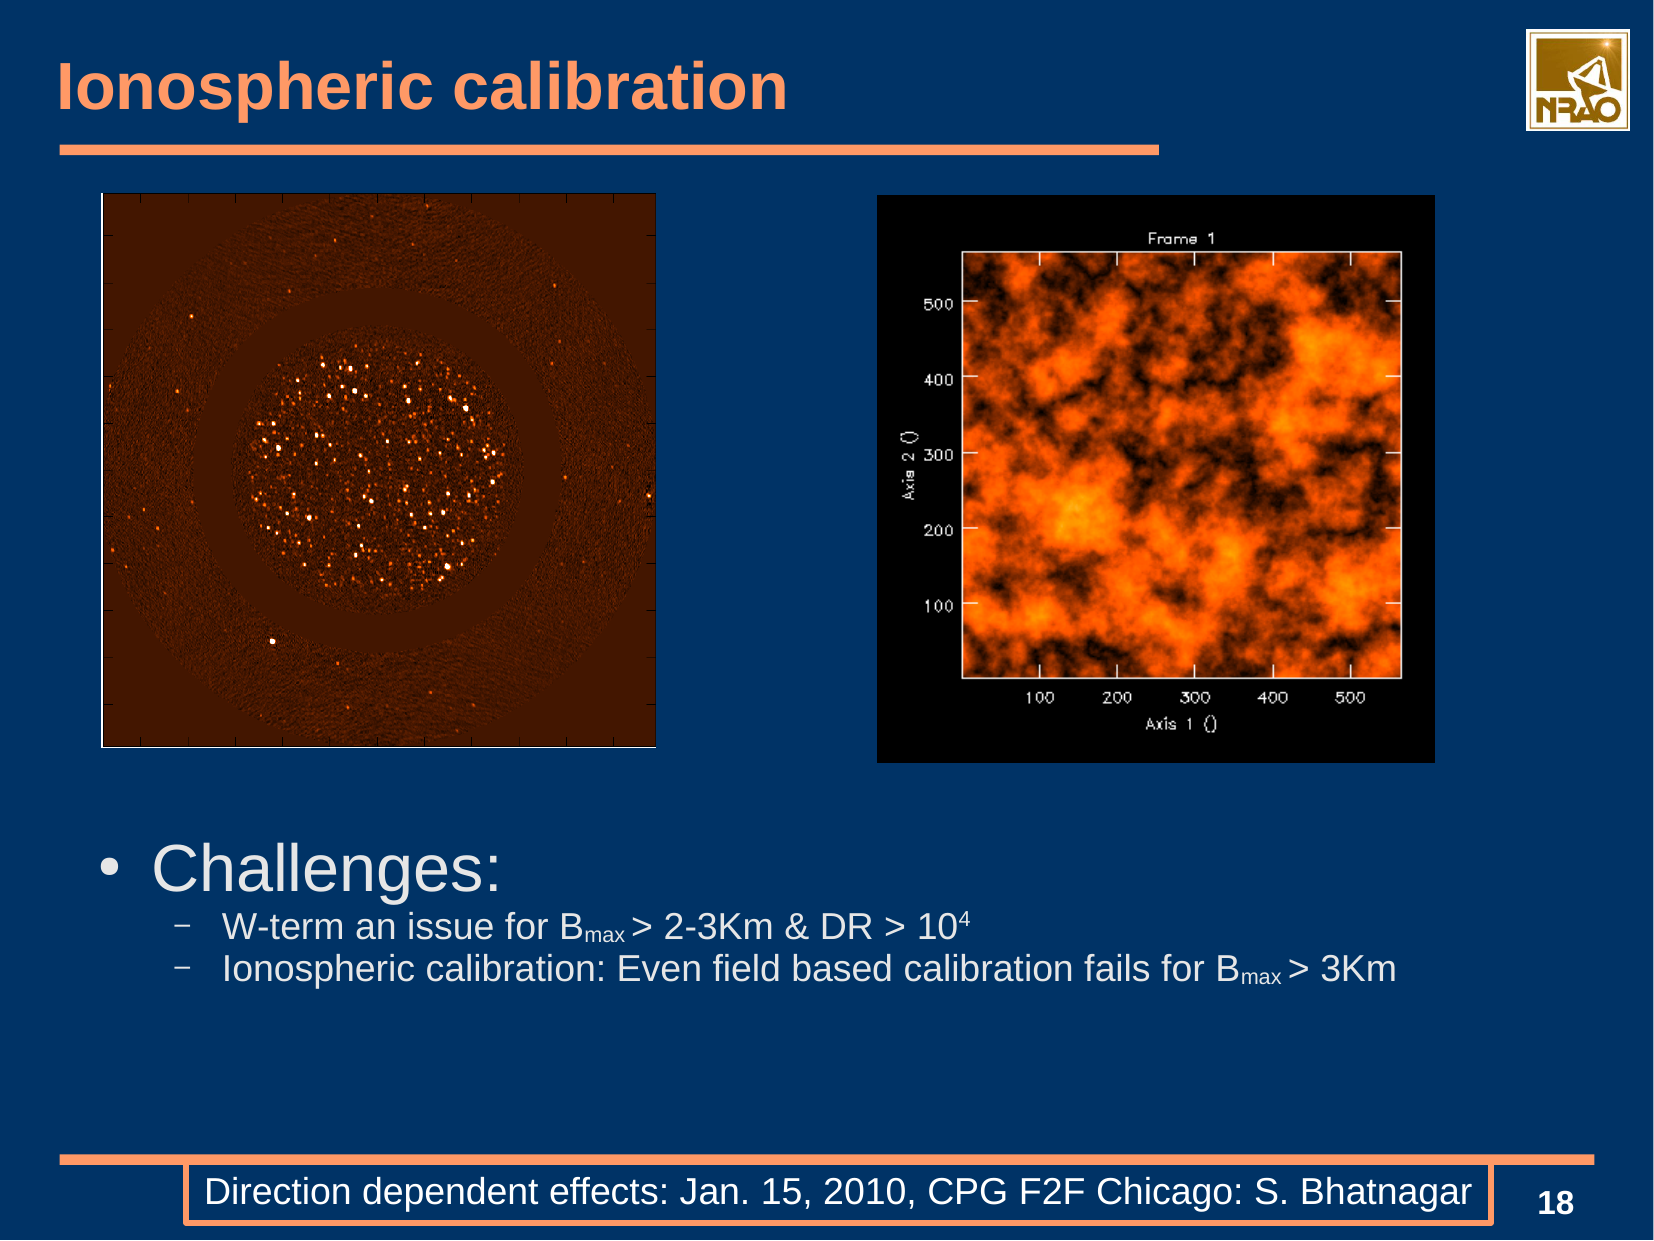

# Ionospheric calibration
Challenges:
W-term an issue for Bmax > 2-3Km & DR > 104
Ionospheric calibration: Even field based calibration fails for Bmax > 3Km